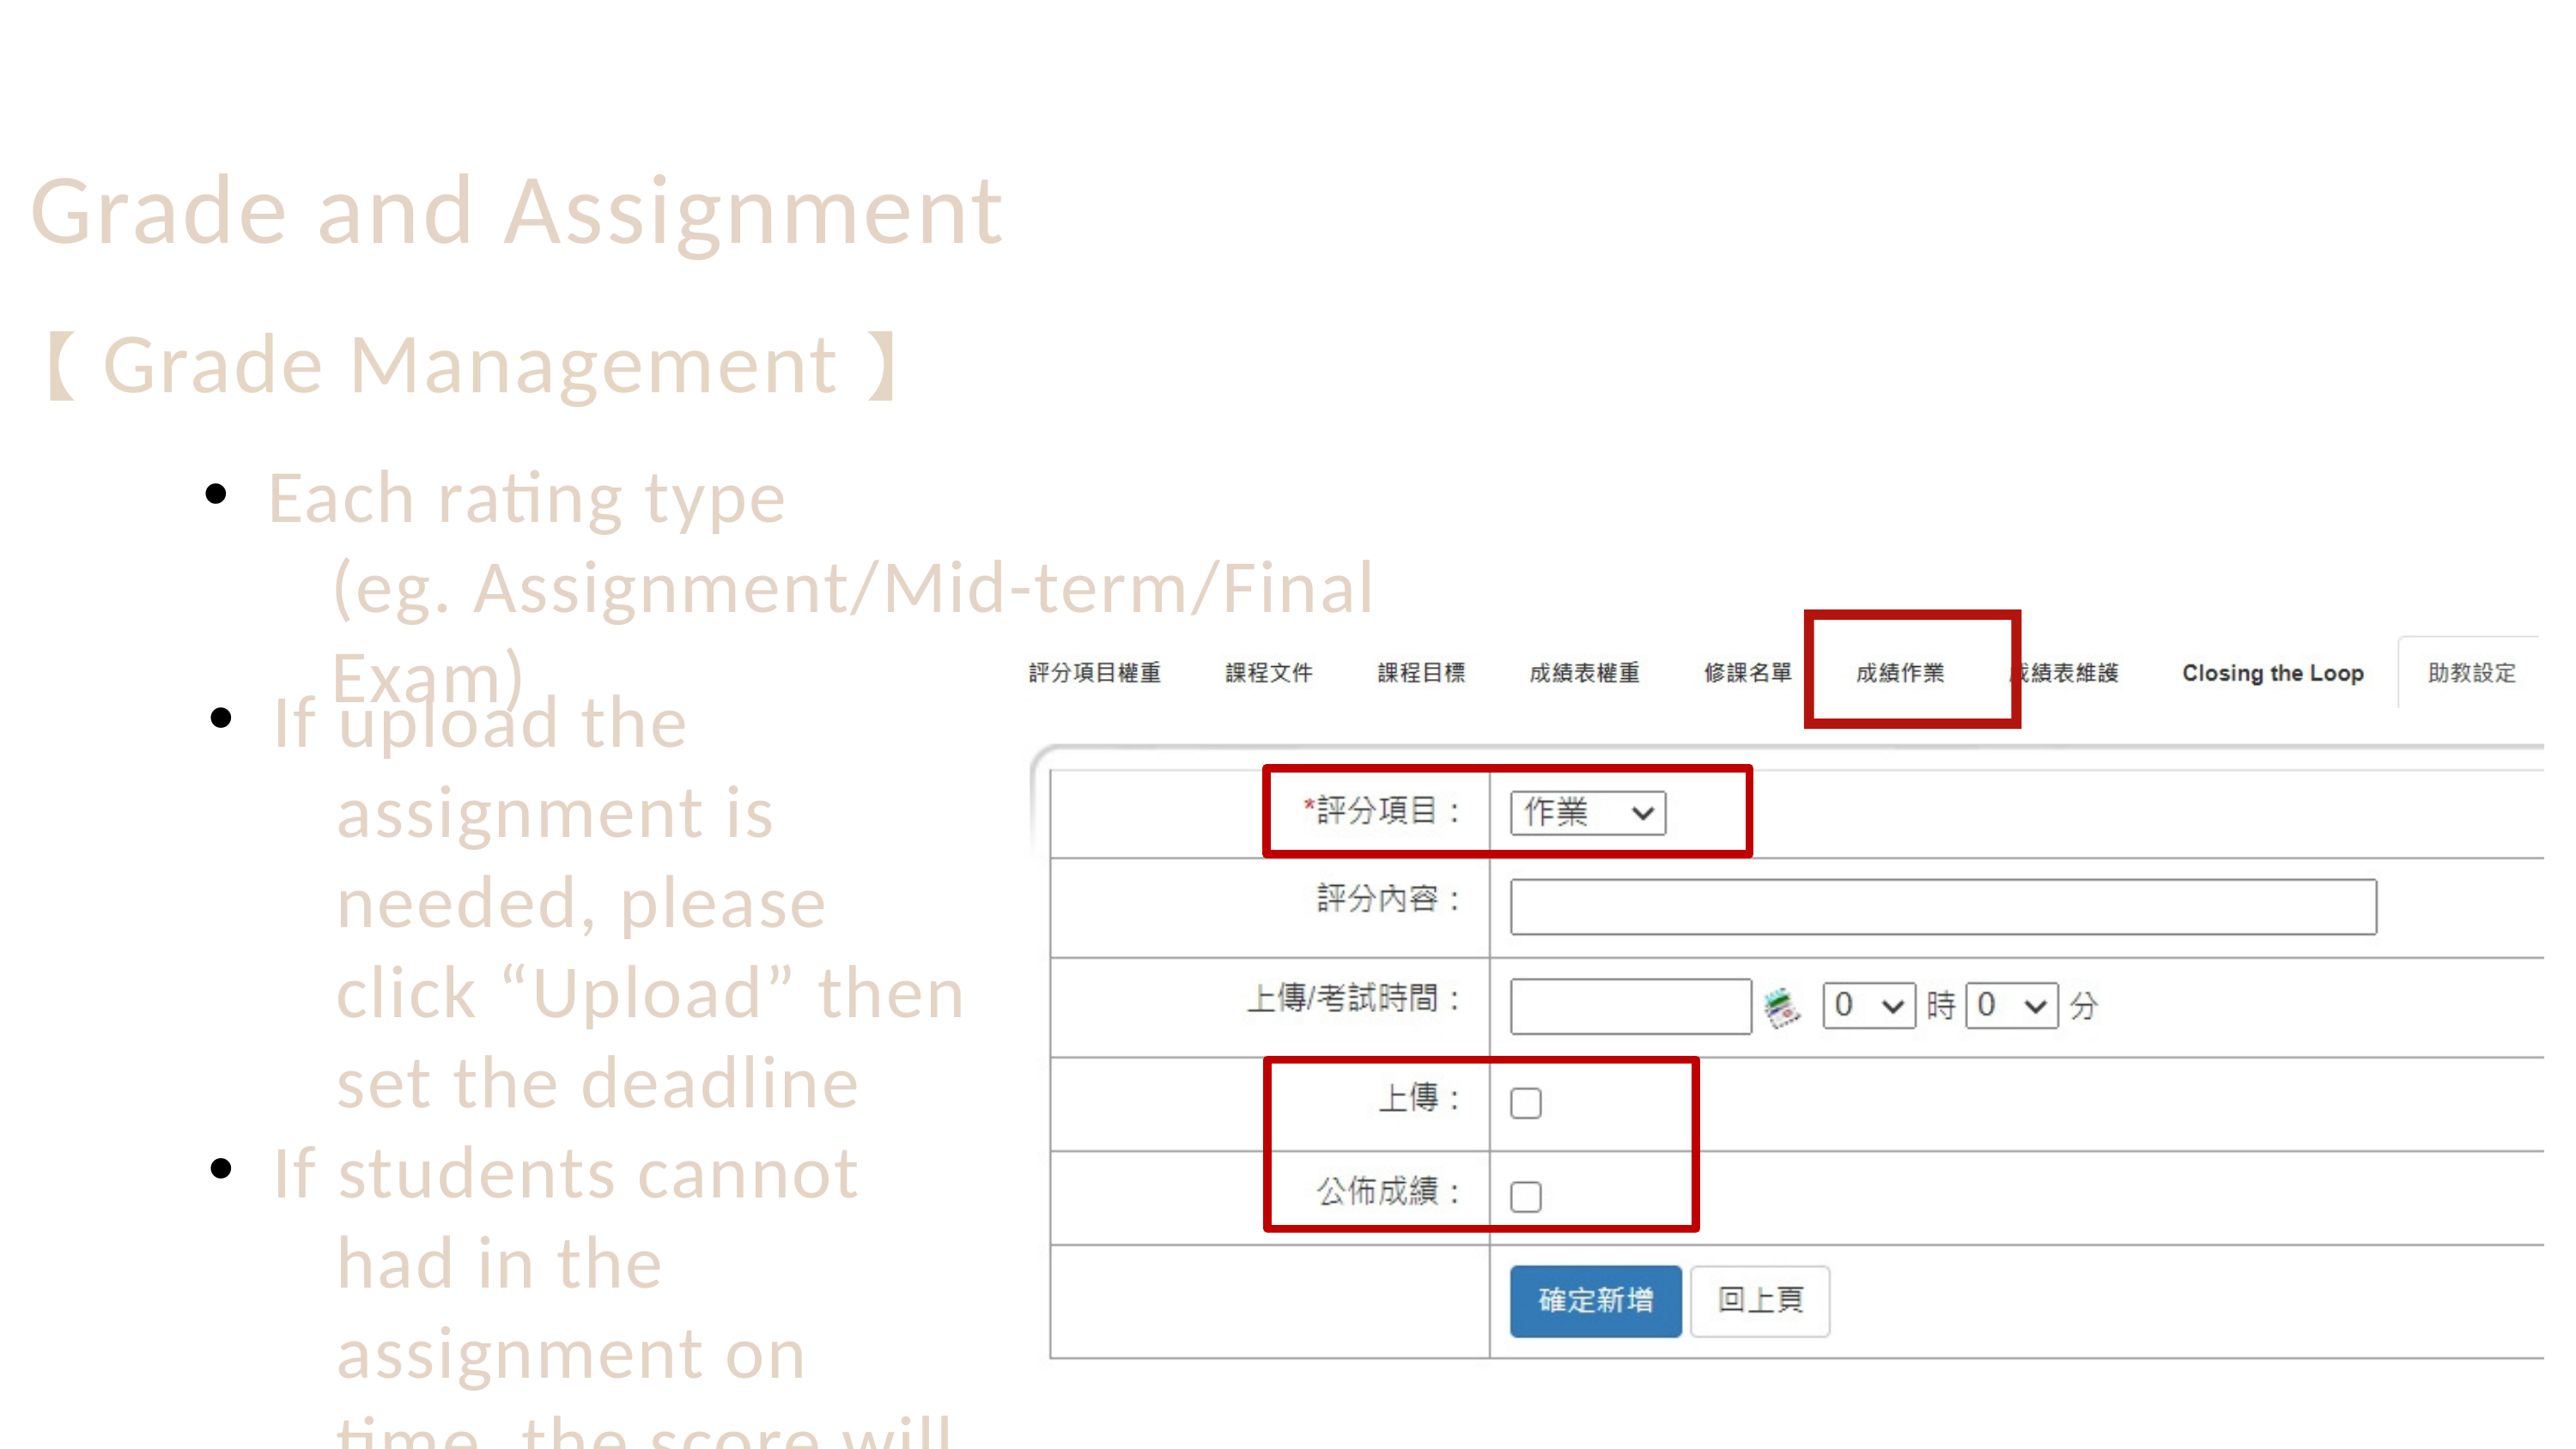

Grade and Assignment
【Grade Management】
Each rating type
(eg. Assignment/Mid-term/Final Exam)
If upload the assignment is needed, please click “Upload” then set the deadline
If students cannot had in the assignment on time, the score will be unable to announce